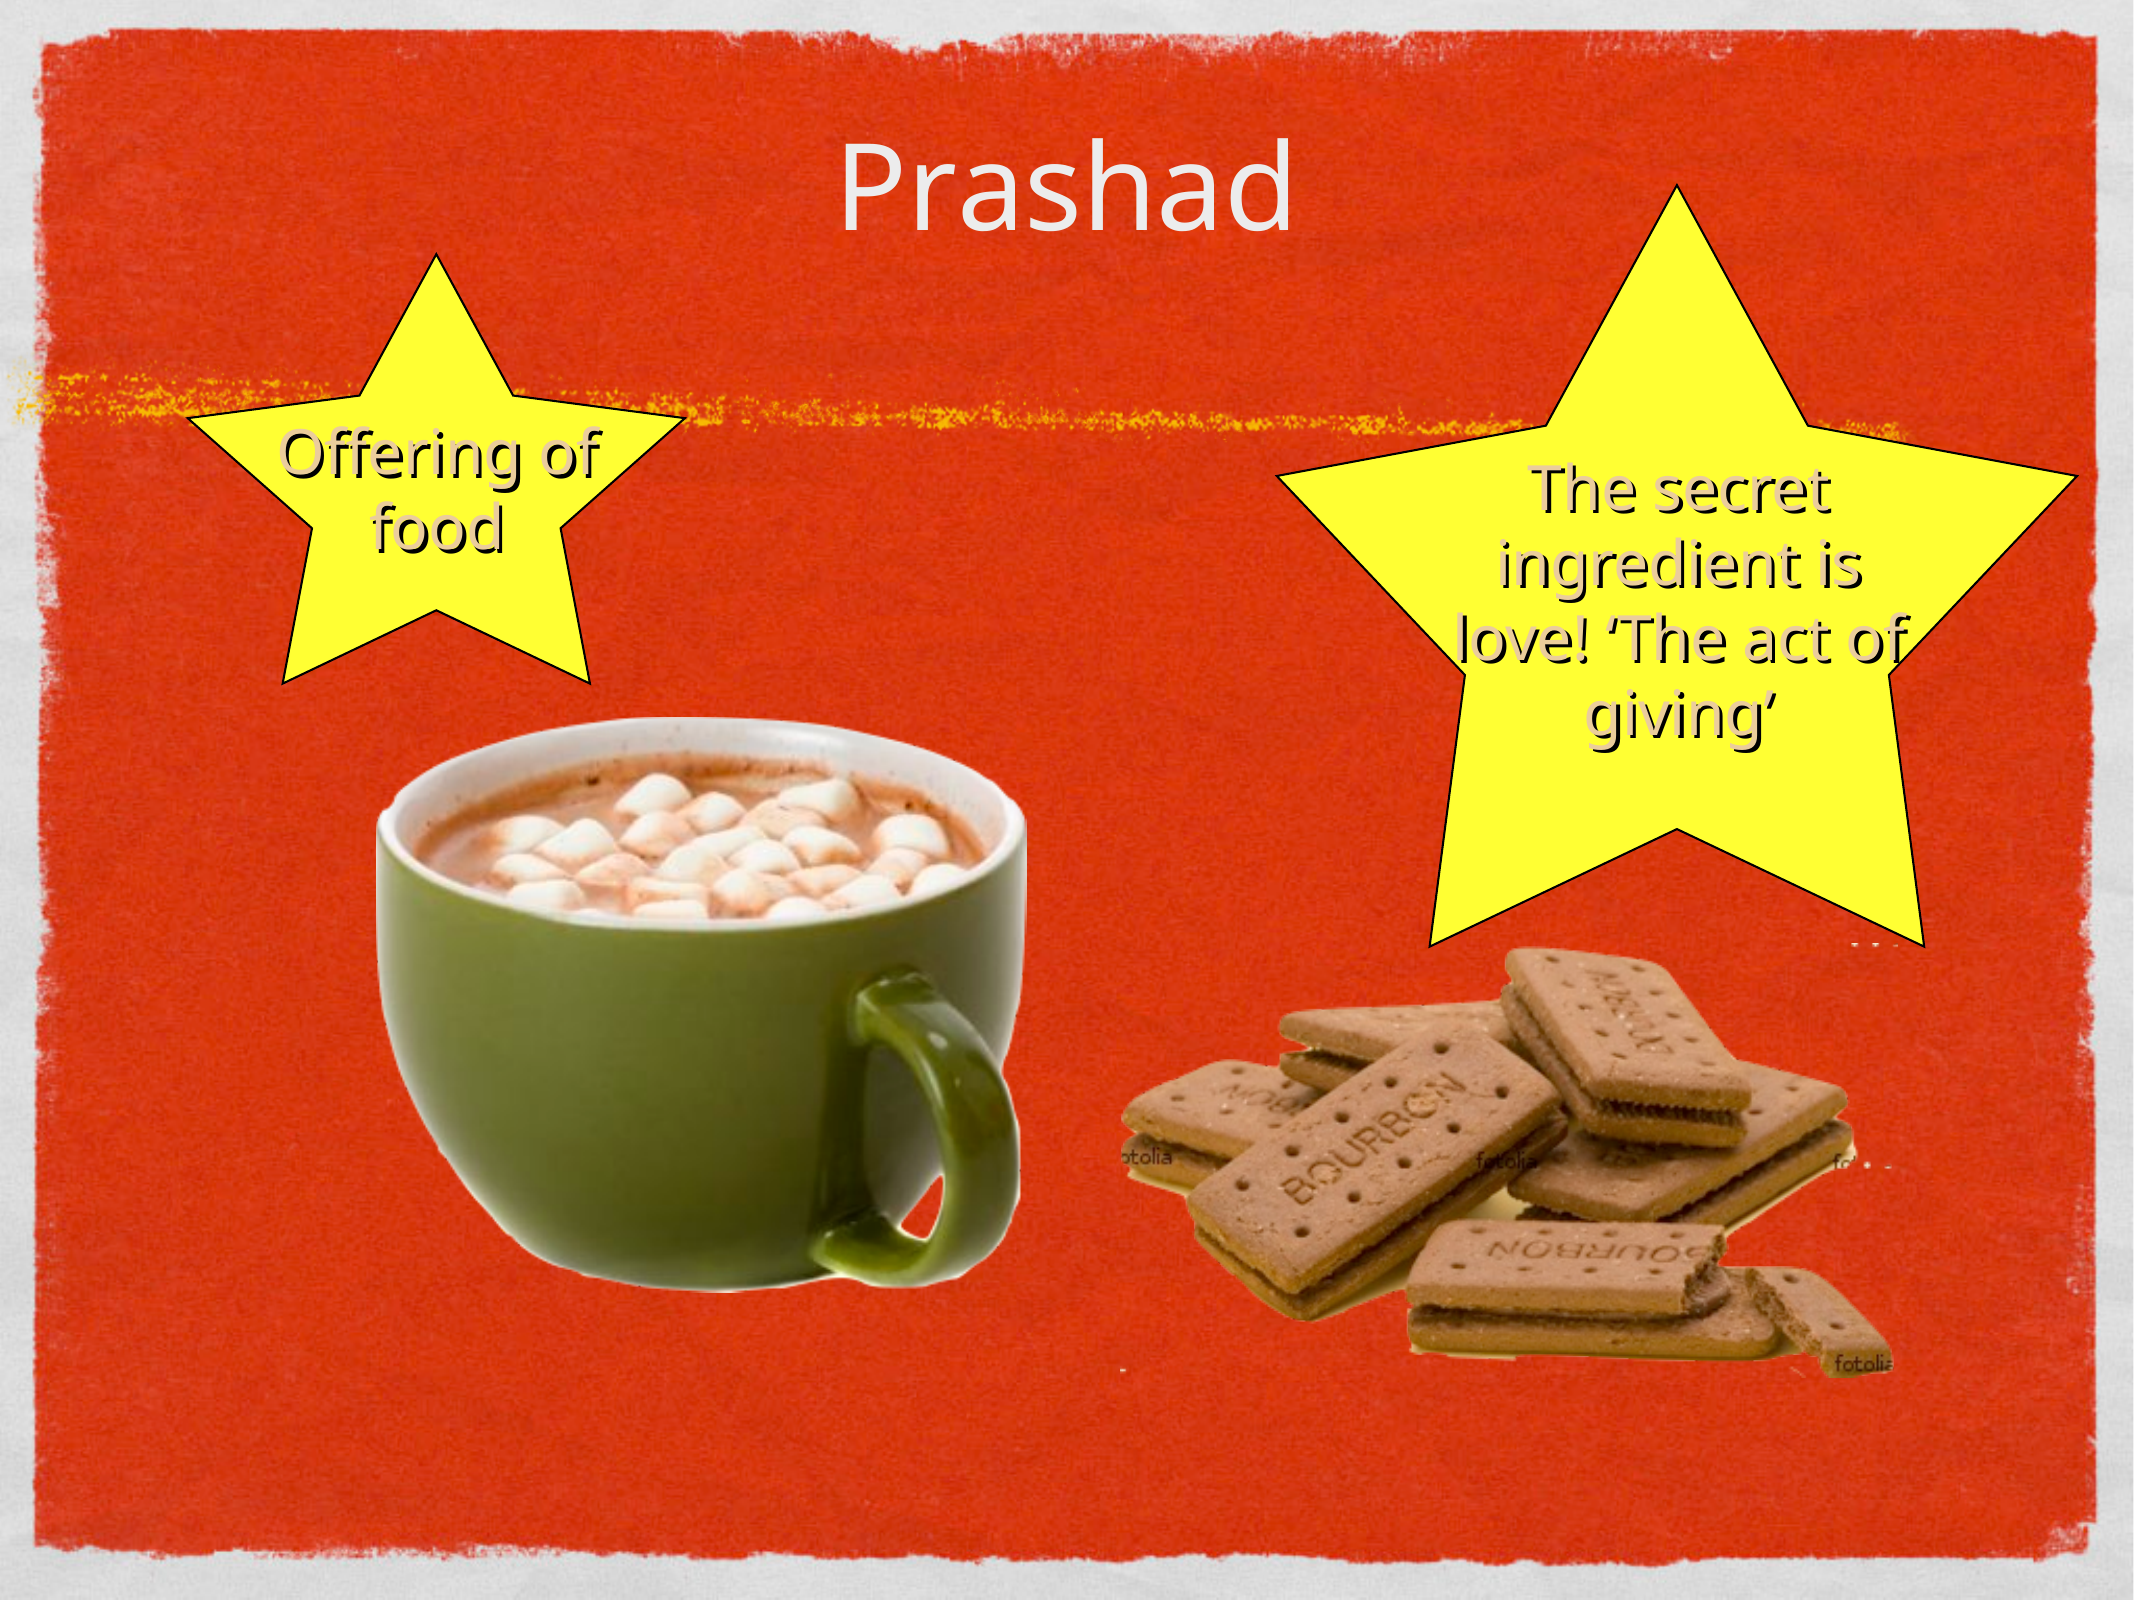

# Prashad
The secret ingredient is love! ‘The act of giving’
Offering of food